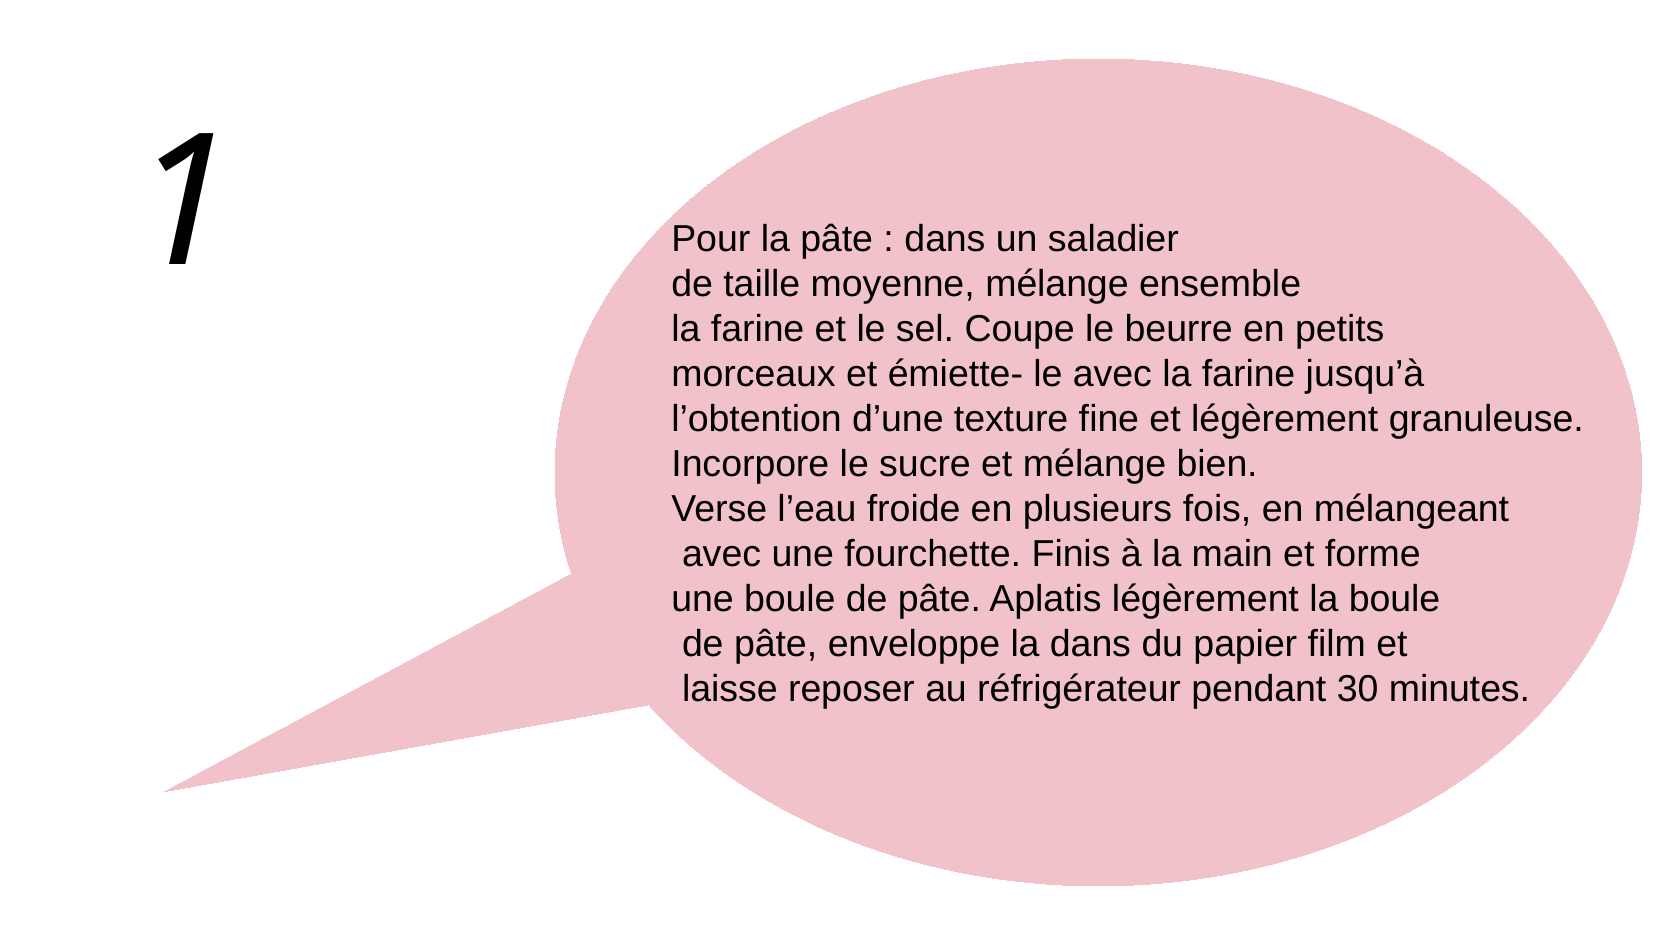

1
Pour la pâte : dans un saladier
de taille moyenne, mélange ensemble
la farine et le sel. Coupe le beurre en petits
morceaux et émiette- le avec la farine jusqu’à
l’obtention d’une texture fine et légèrement granuleuse.
Incorpore le sucre et mélange bien.
Verse l’eau froide en plusieurs fois, en mélangeant
 avec une fourchette. Finis à la main et forme
une boule de pâte. Aplatis légèrement la boule
 de pâte, enveloppe la dans du papier film et
 laisse reposer au réfrigérateur pendant 30 minutes.